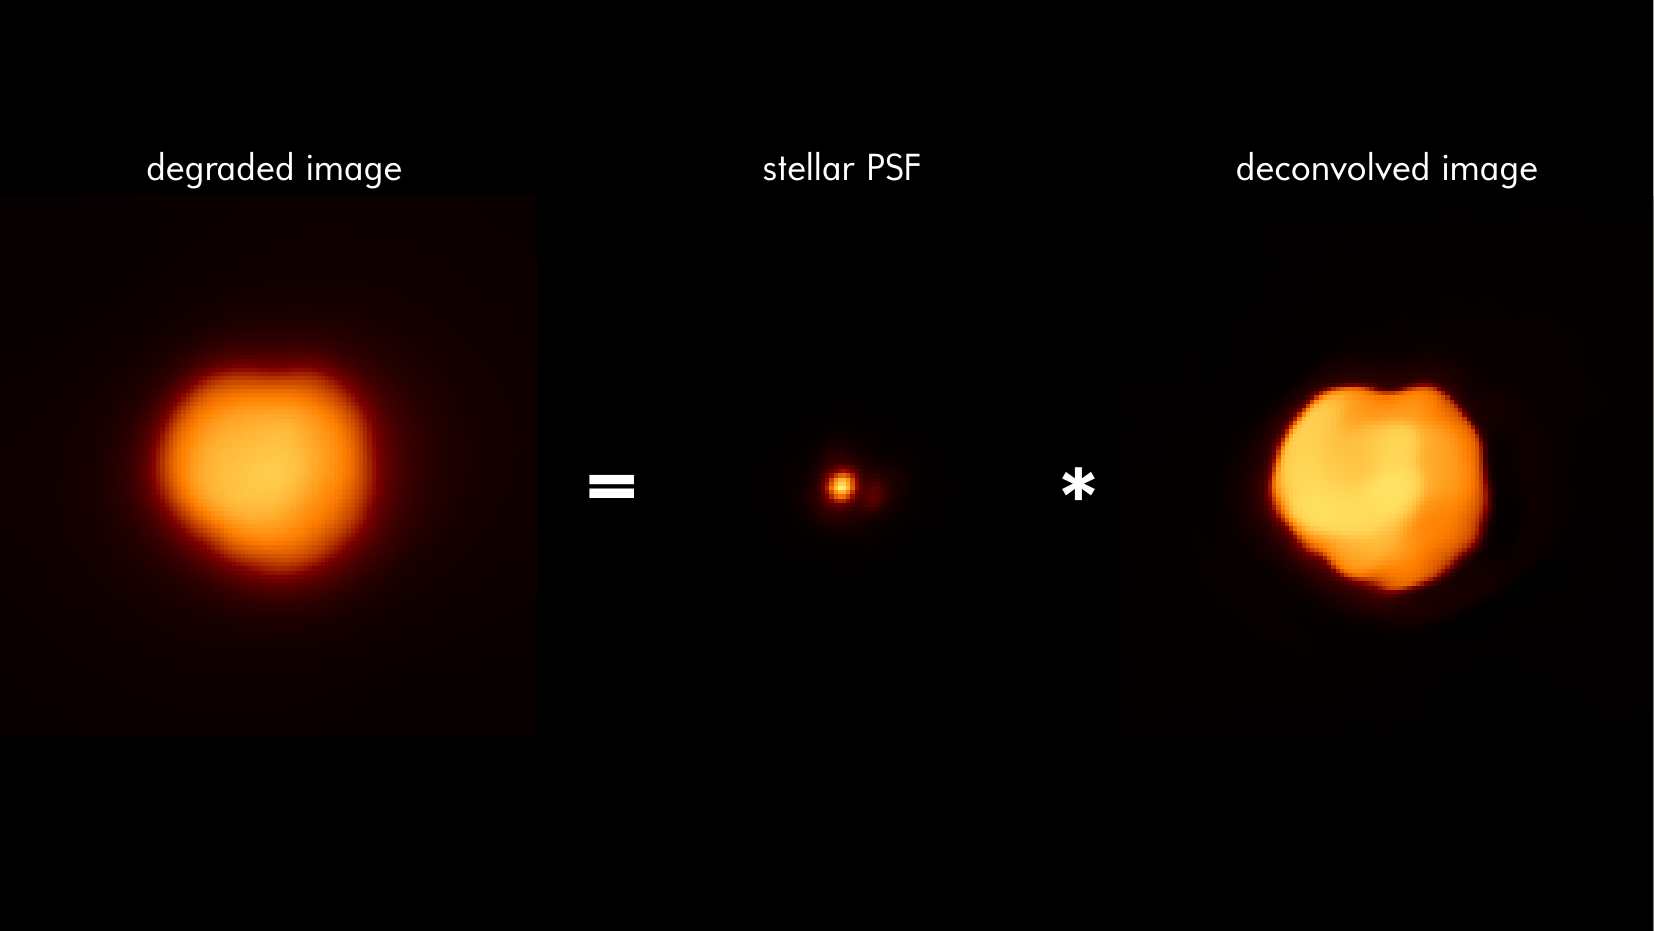

#
degraded image stellar PSF deconvolved image
=
*